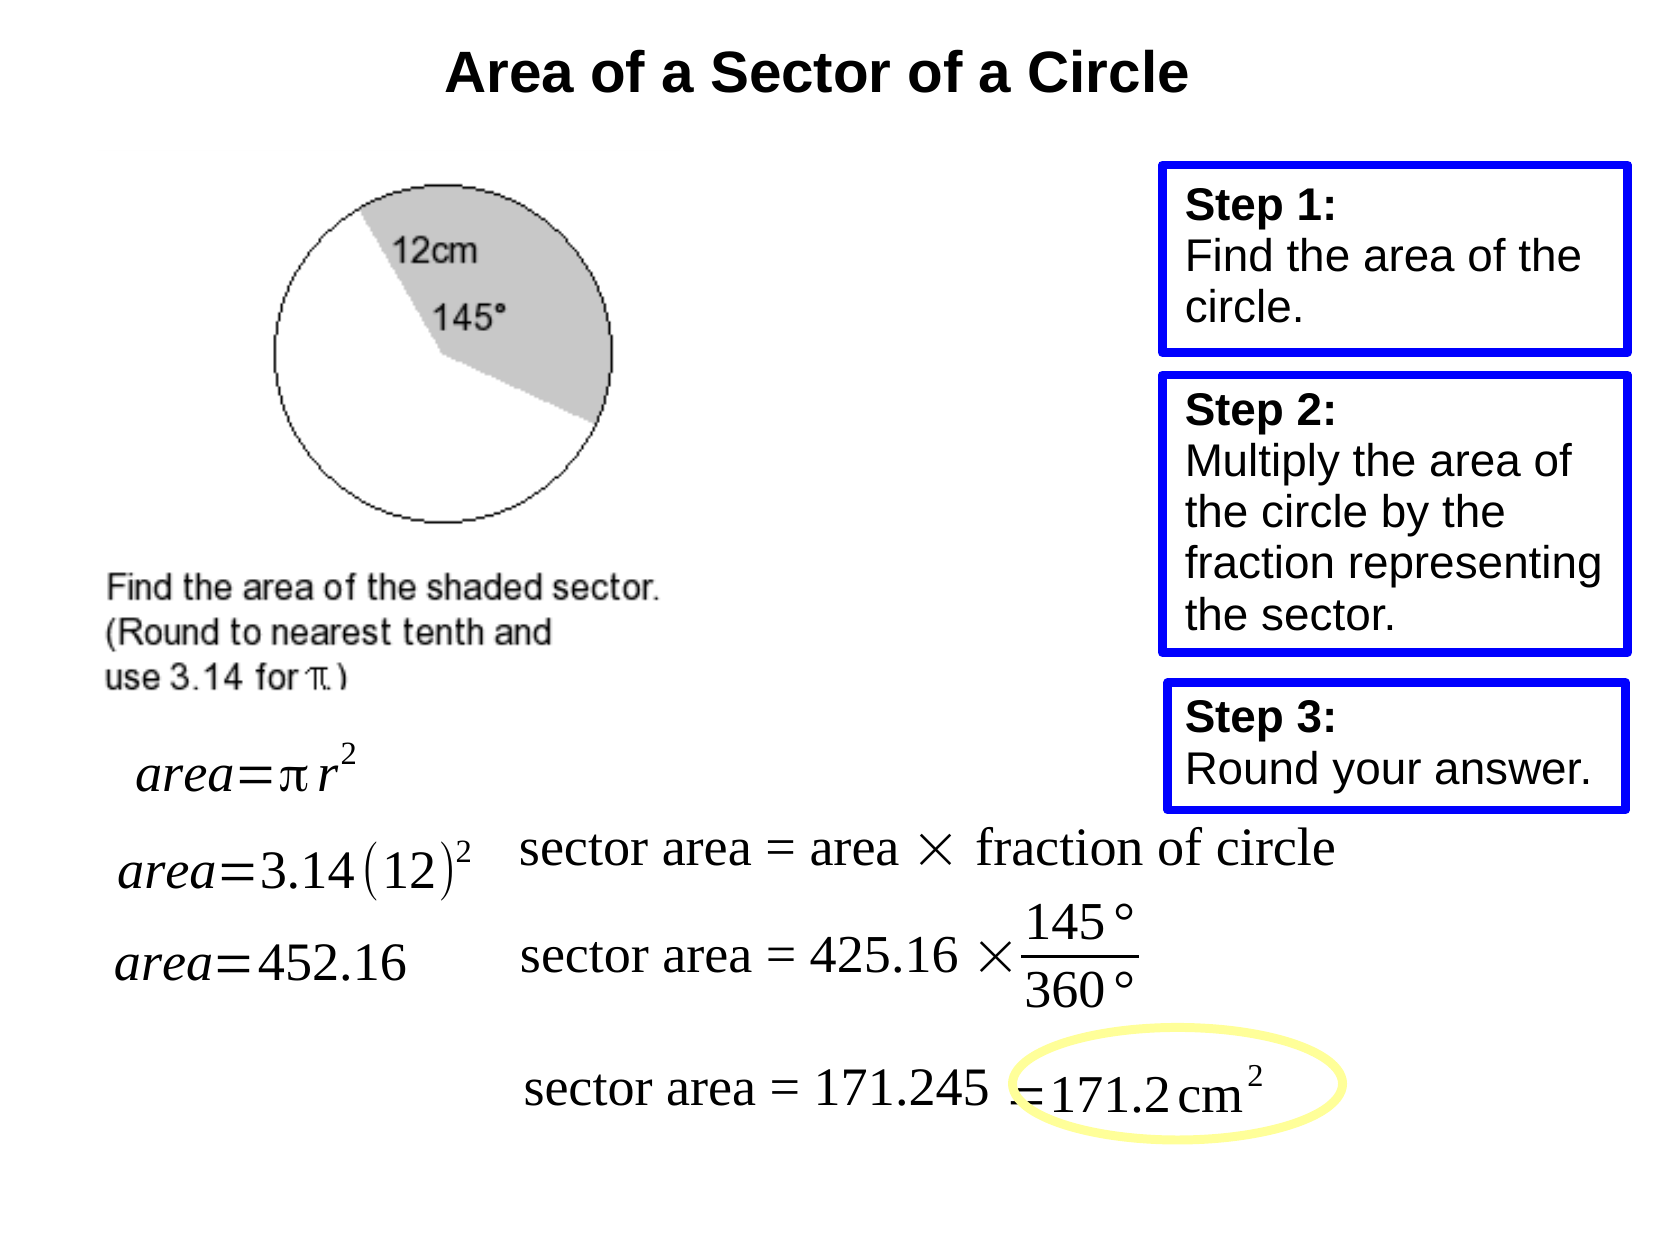

Area of a Sector of a Circle
Step 1:
Find the area of the circle.
Step 2:
Multiply the area of the circle by the fraction representing the sector.
Step 3:
Round your answer.